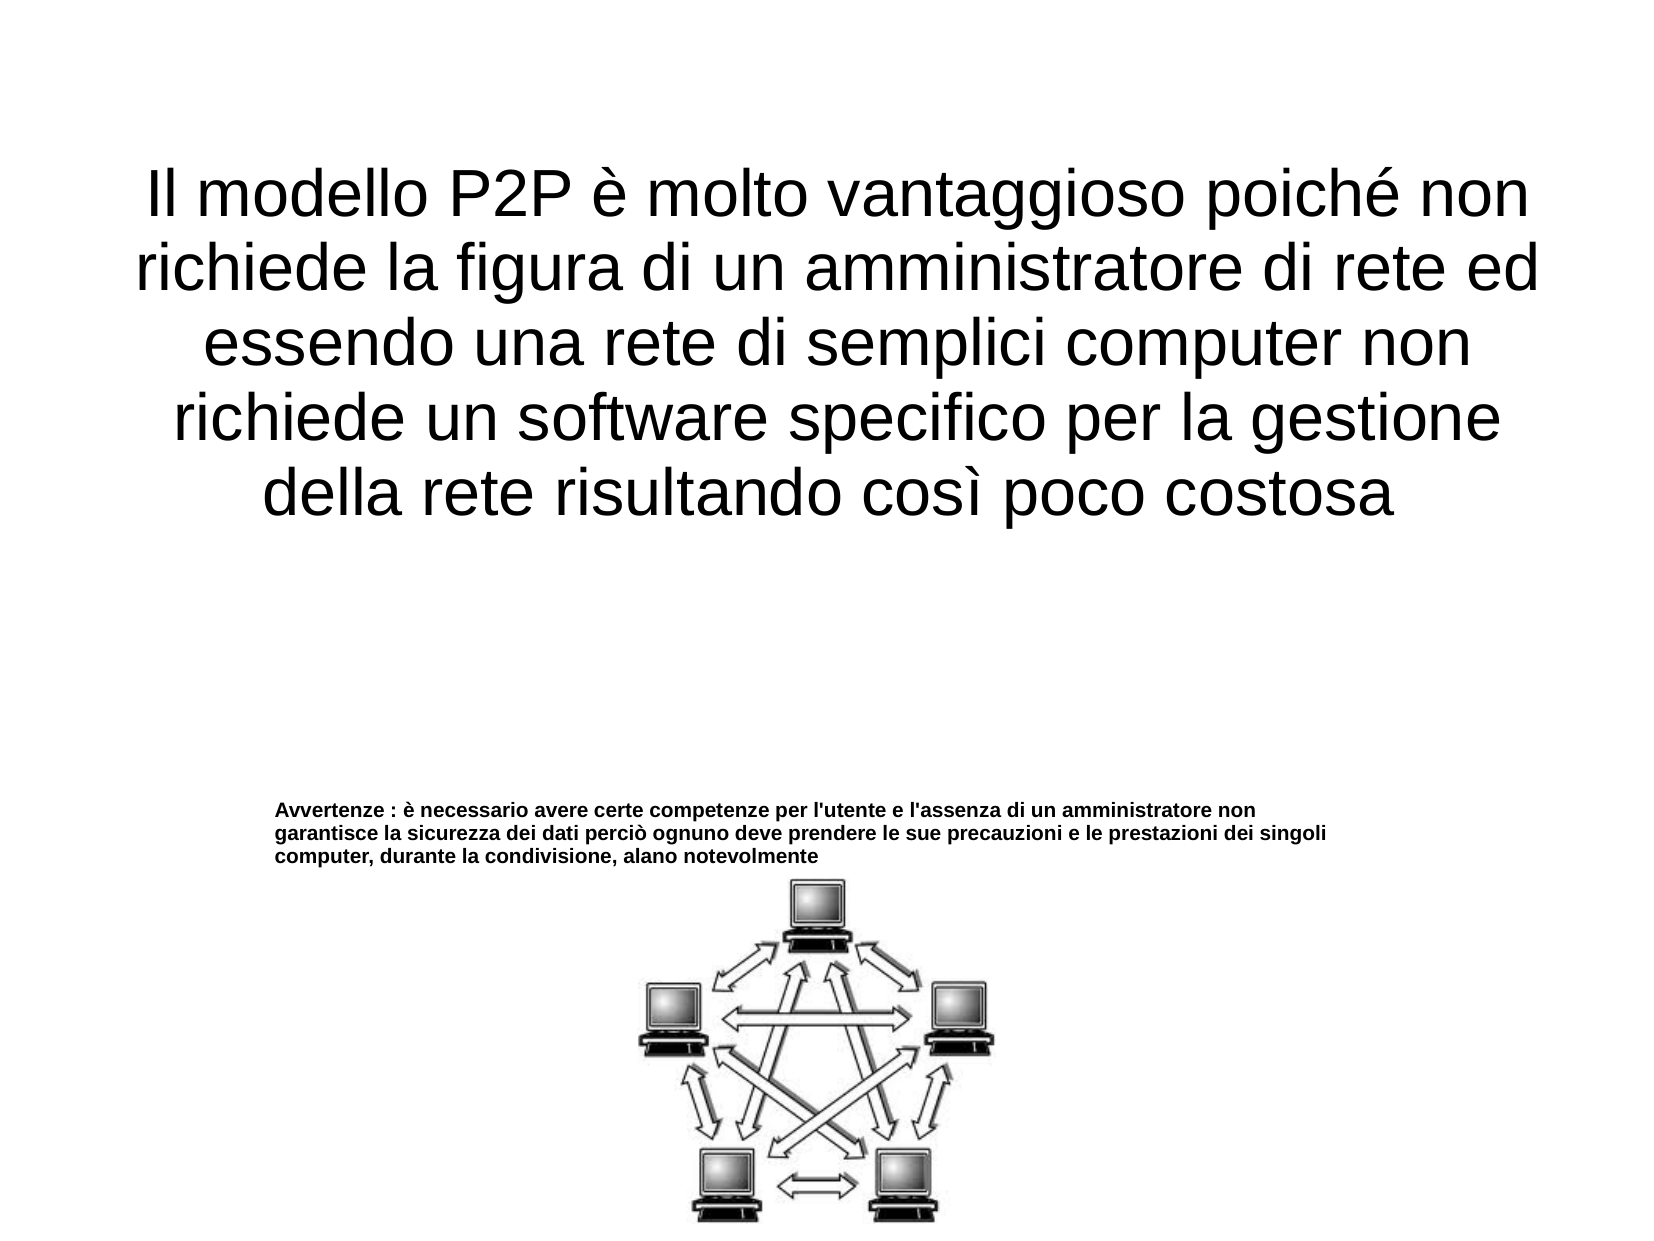

# Il modello P2P è molto vantaggioso poiché non richiede la figura di un amministratore di rete ed essendo una rete di semplici computer non richiede un software specifico per la gestione della rete risultando così poco costosa
Avvertenze : è necessario avere certe competenze per l'utente e l'assenza di un amministratore non garantisce la sicurezza dei dati perciò ognuno deve prendere le sue precauzioni e le prestazioni dei singoli computer, durante la condivisione, alano notevolmente